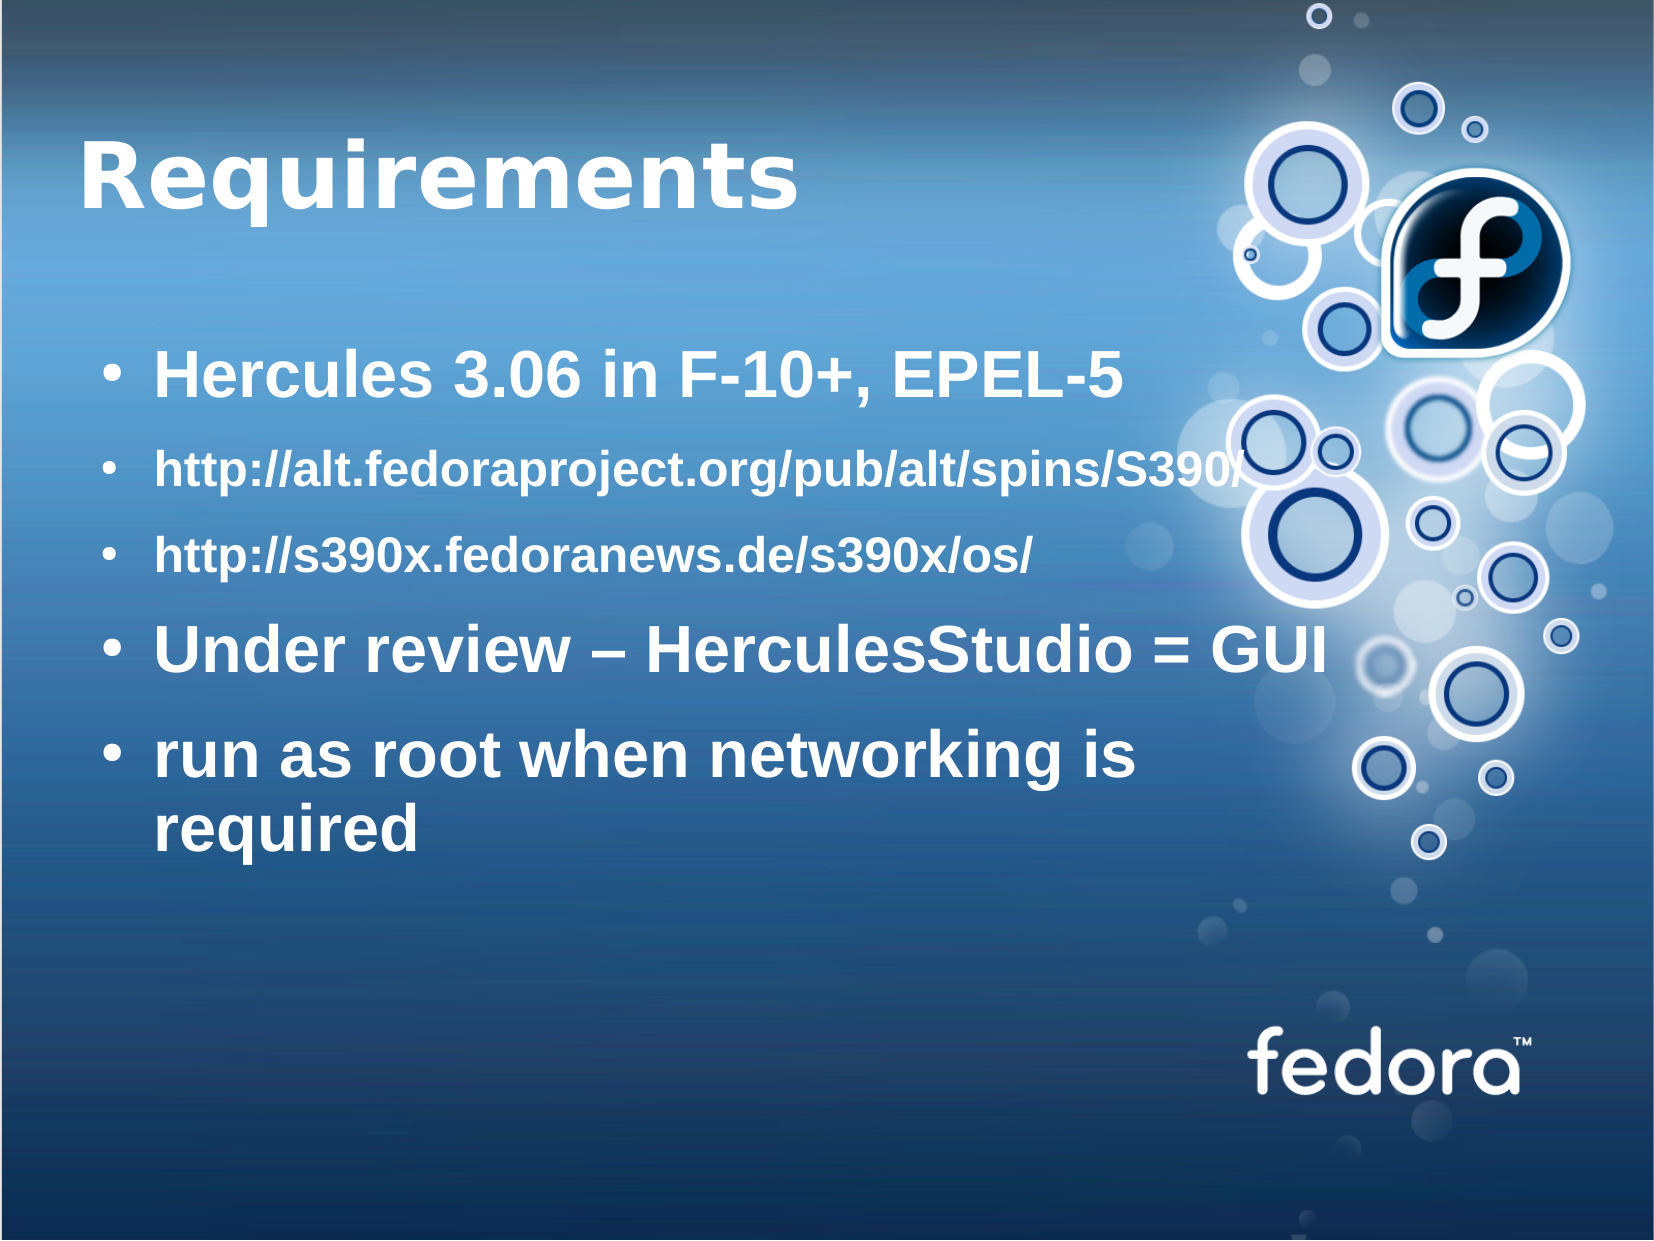

# Requirements
Hercules 3.06 in F-10+, EPEL-5
http://alt.fedoraproject.org/pub/alt/spins/S390/
http://s390x.fedoranews.de/s390x/os/
Under review – HerculesStudio = GUI
run as root when networking is required